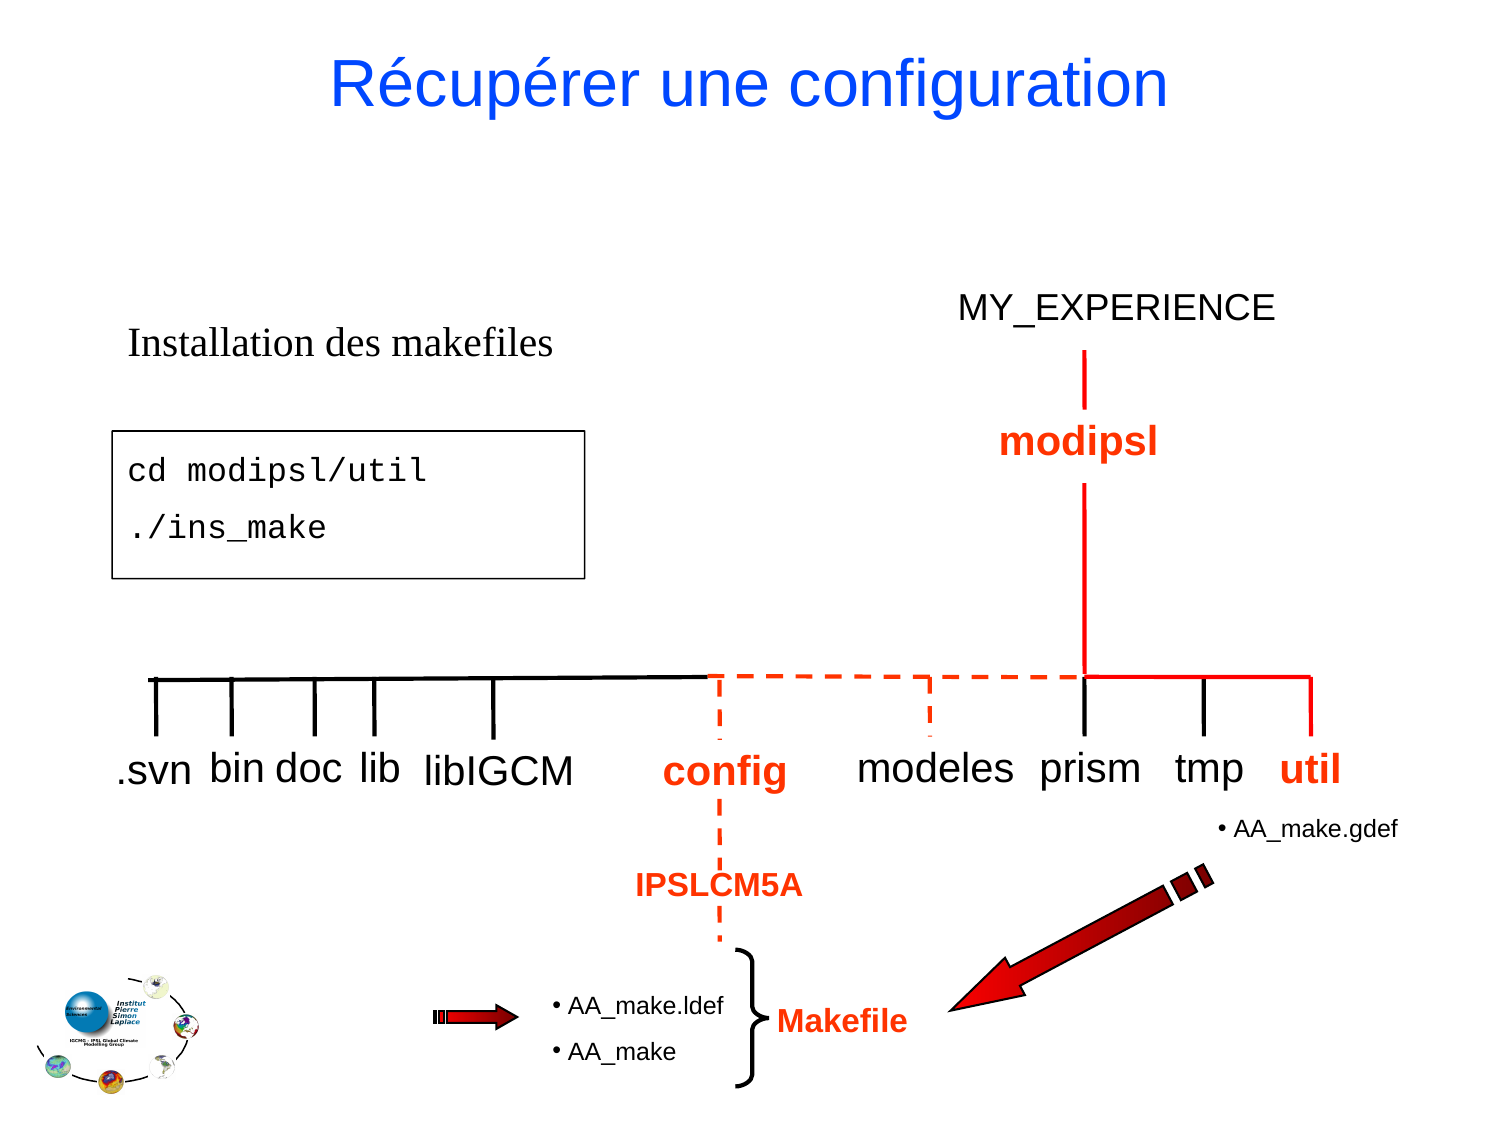

Récupérer une configuration
MY_EXPERIENCE
# Installation des makefiles
cd modipsl/util
./ins_make
modipsl
bin
doc
lib
modeles
prism
tmp
util
.svn
libIGCM
config
 AA_make.gdef
IPSLCM5A
 AA_make.ldef
 AA_make
Makefile